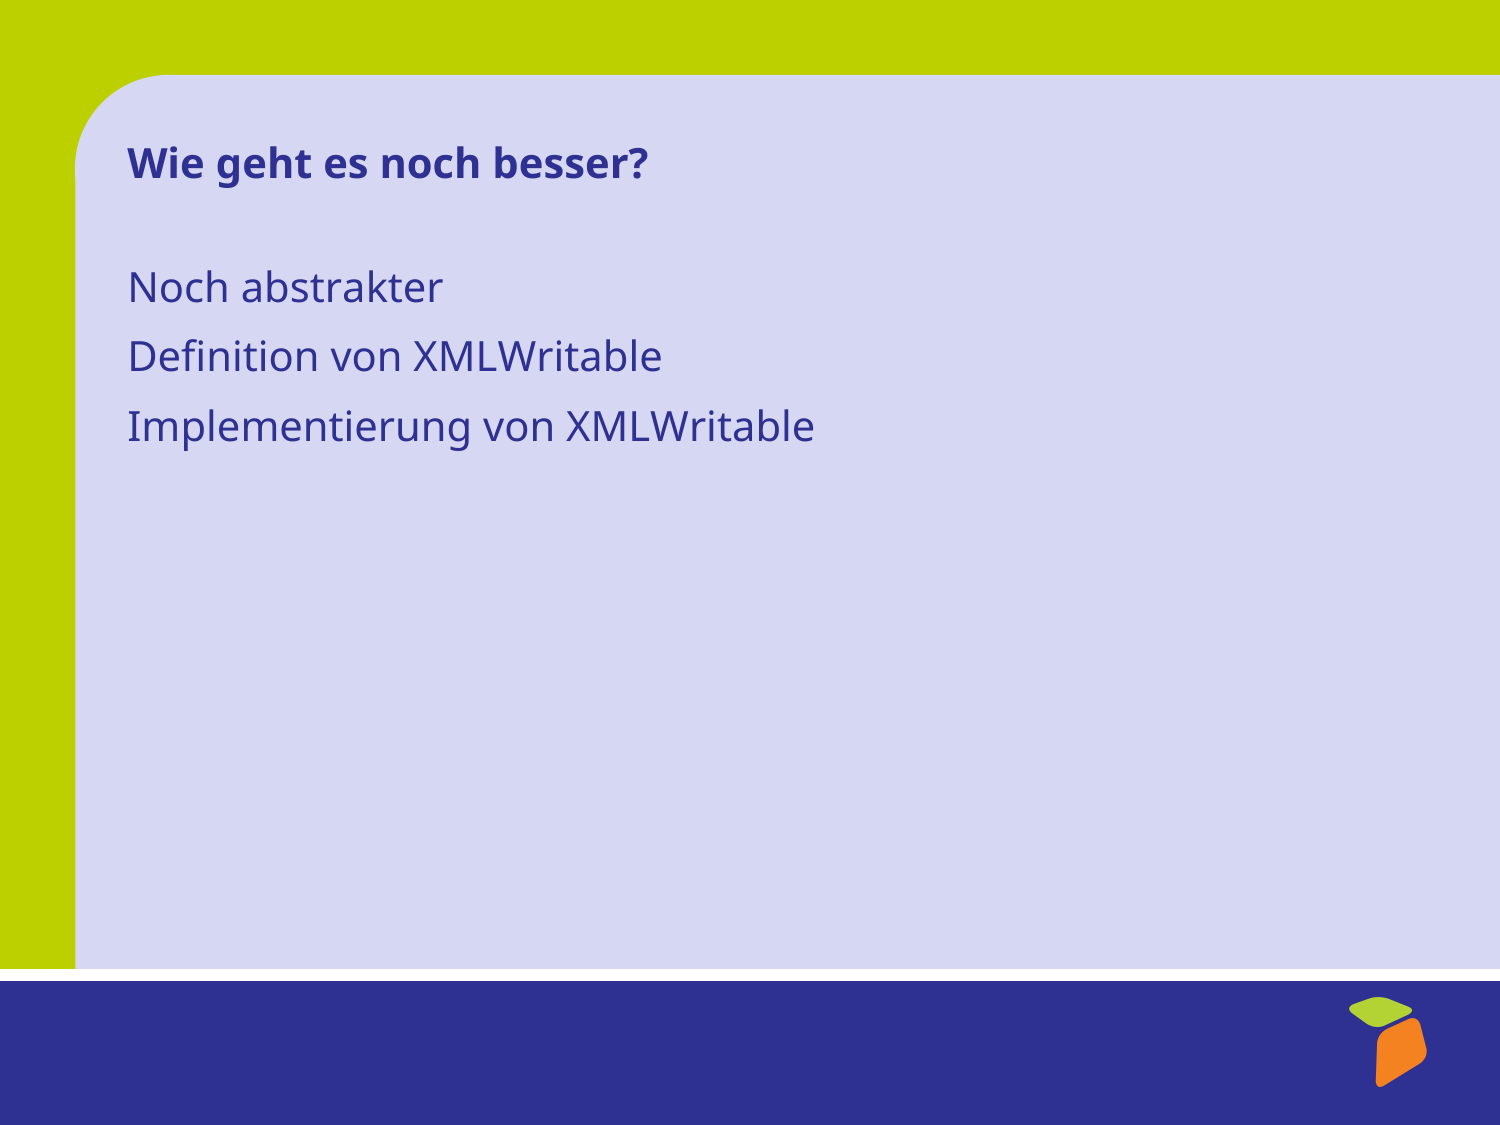

# Wie geht es noch besser?
Noch abstrakter
Definition von XMLWritable
Implementierung von XMLWritable